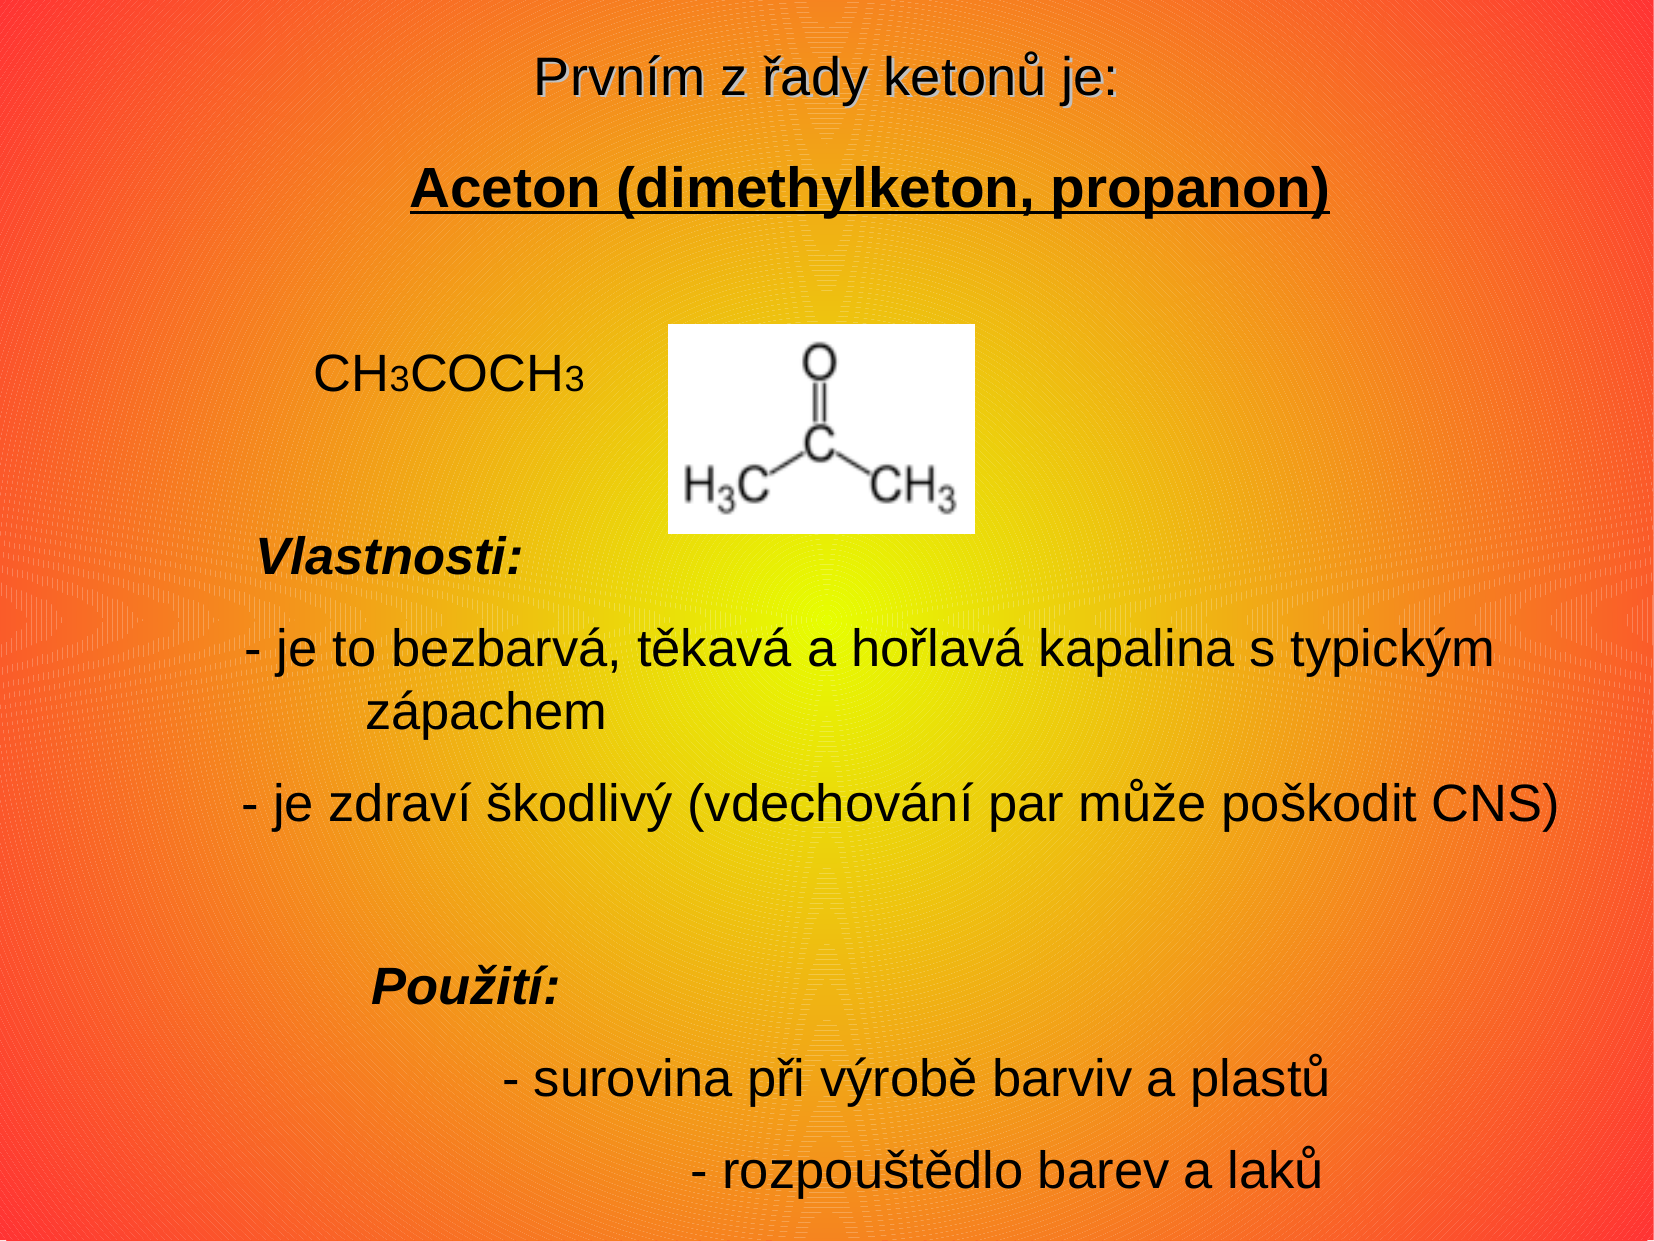

# Prvním z řady ketonů je:
Aceton (dimethylketon, propanon)
 CH3COCH3
 Vlastnosti:
 - je to bezbarvá, těkavá a hořlavá kapalina s typickým zápachem
 - je zdraví škodlivý (vdechování par může poškodit CNS)
 Použití:
 - surovina při výrobě barviv a plastů
 - rozpouštědlo barev a laků